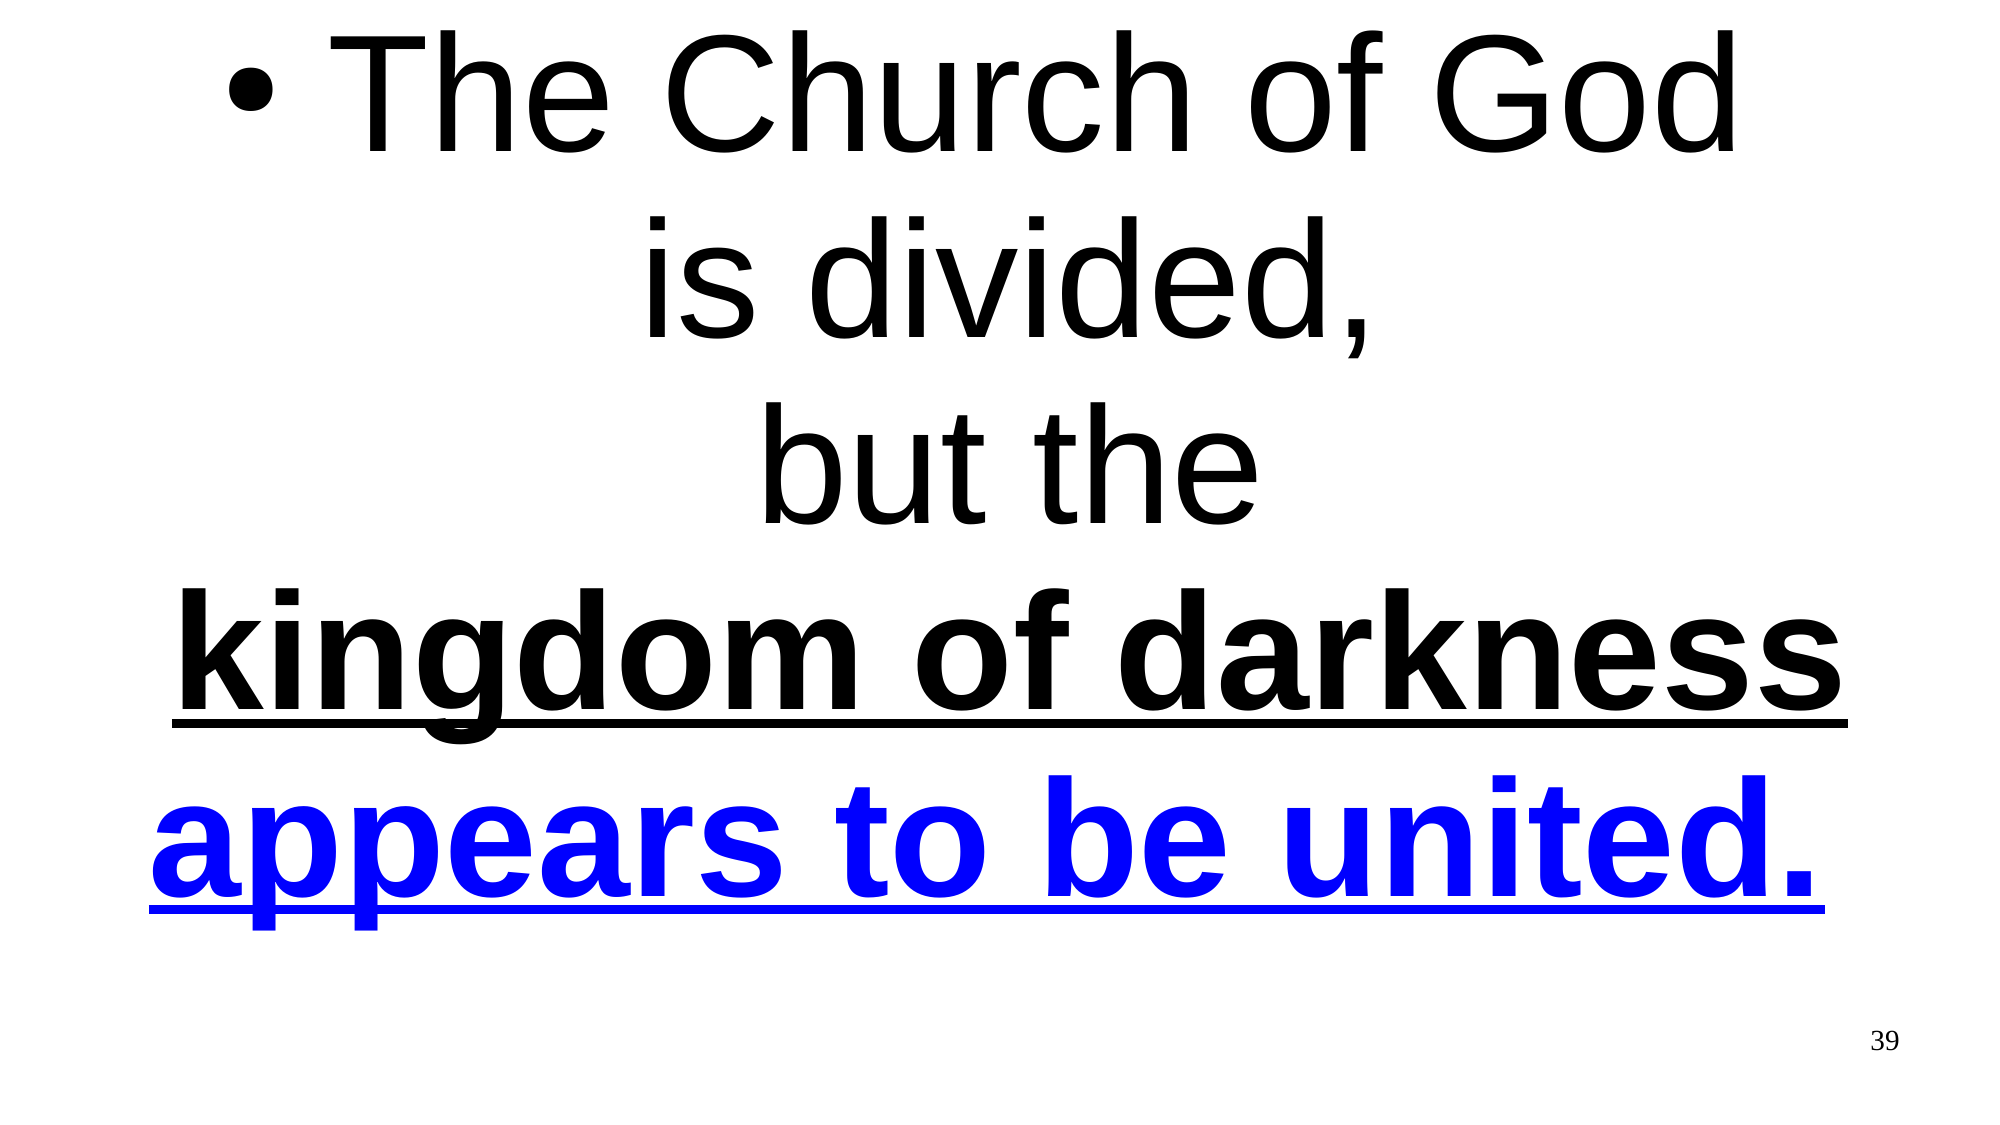

# The Church of God is divided, but the kingdom of darkness appears to be united.
39